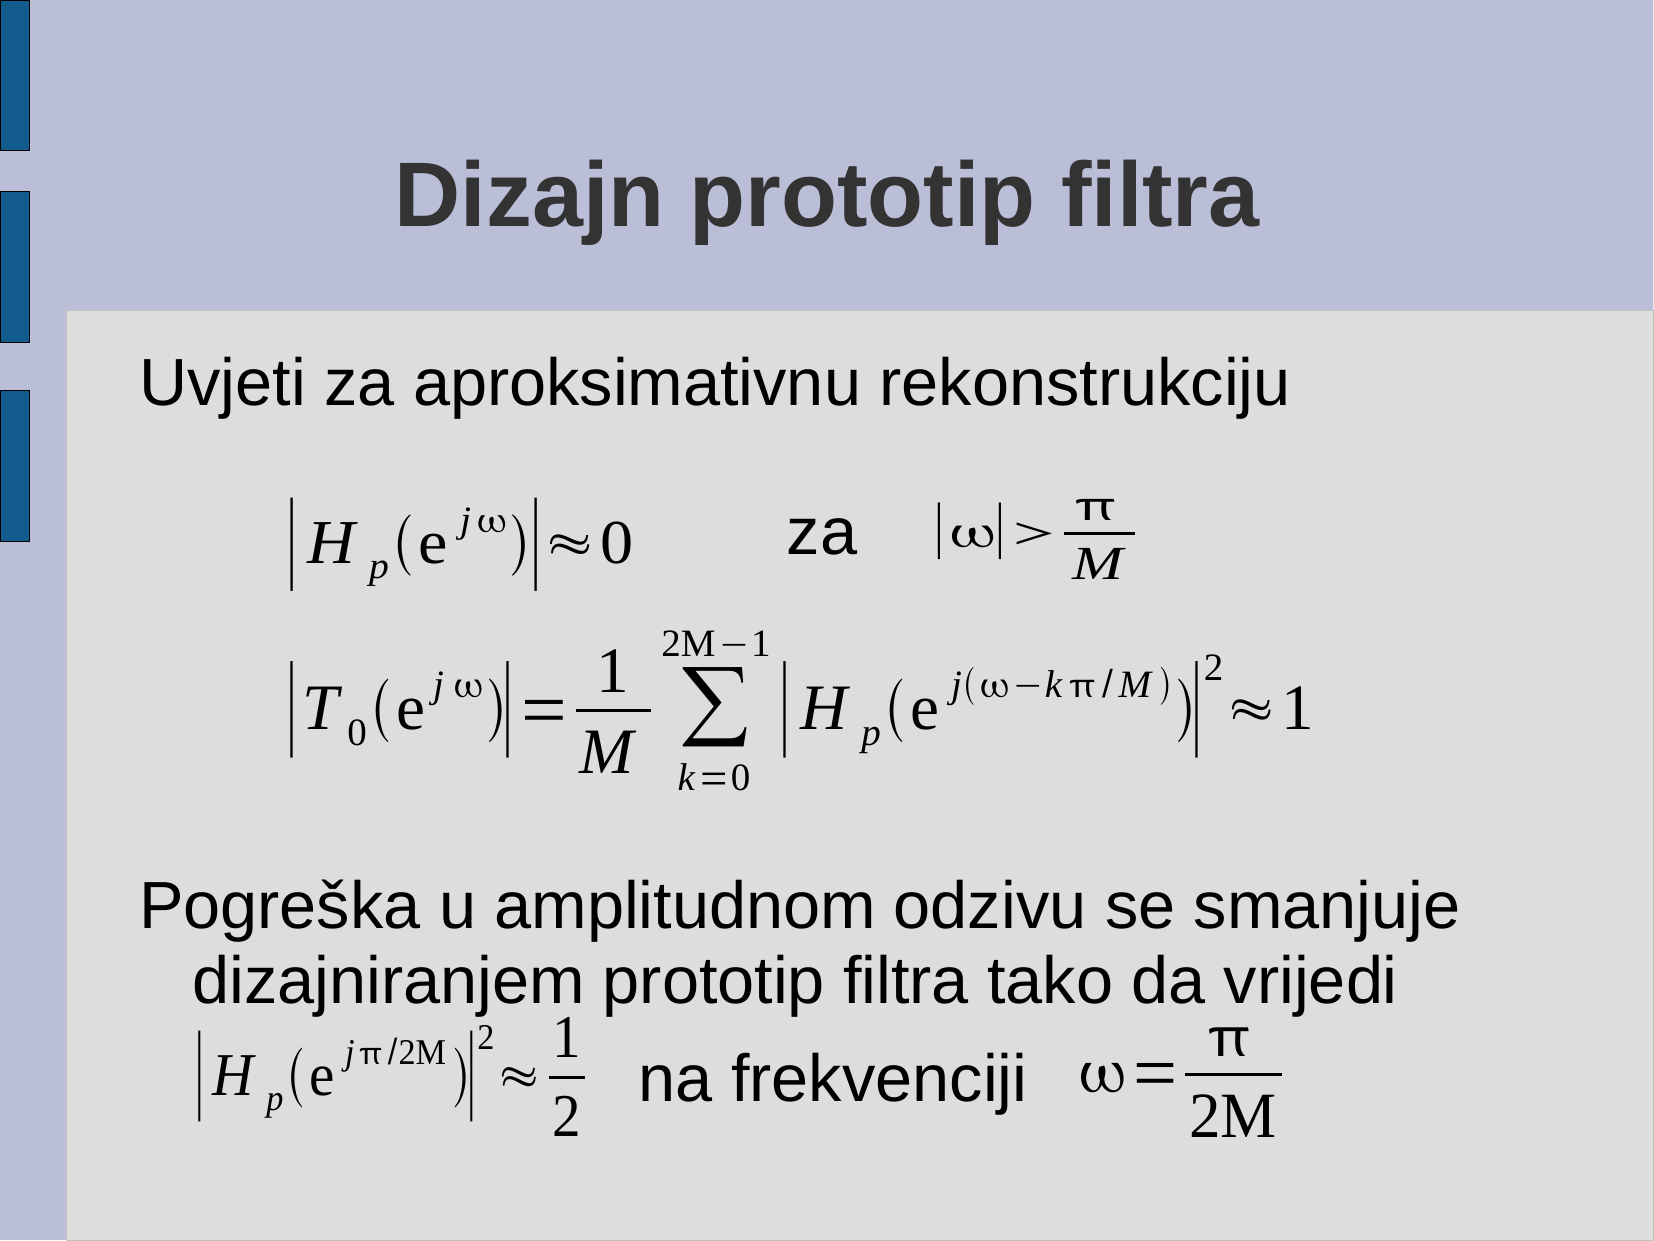

# Dizajn prototip filtra
Uvjeti za aproksimativnu rekonstrukciju
 za
Pogreška u amplitudnom odzivu se smanjuje dizajniranjem prototip filtra tako da vrijedi
 na frekvenciji